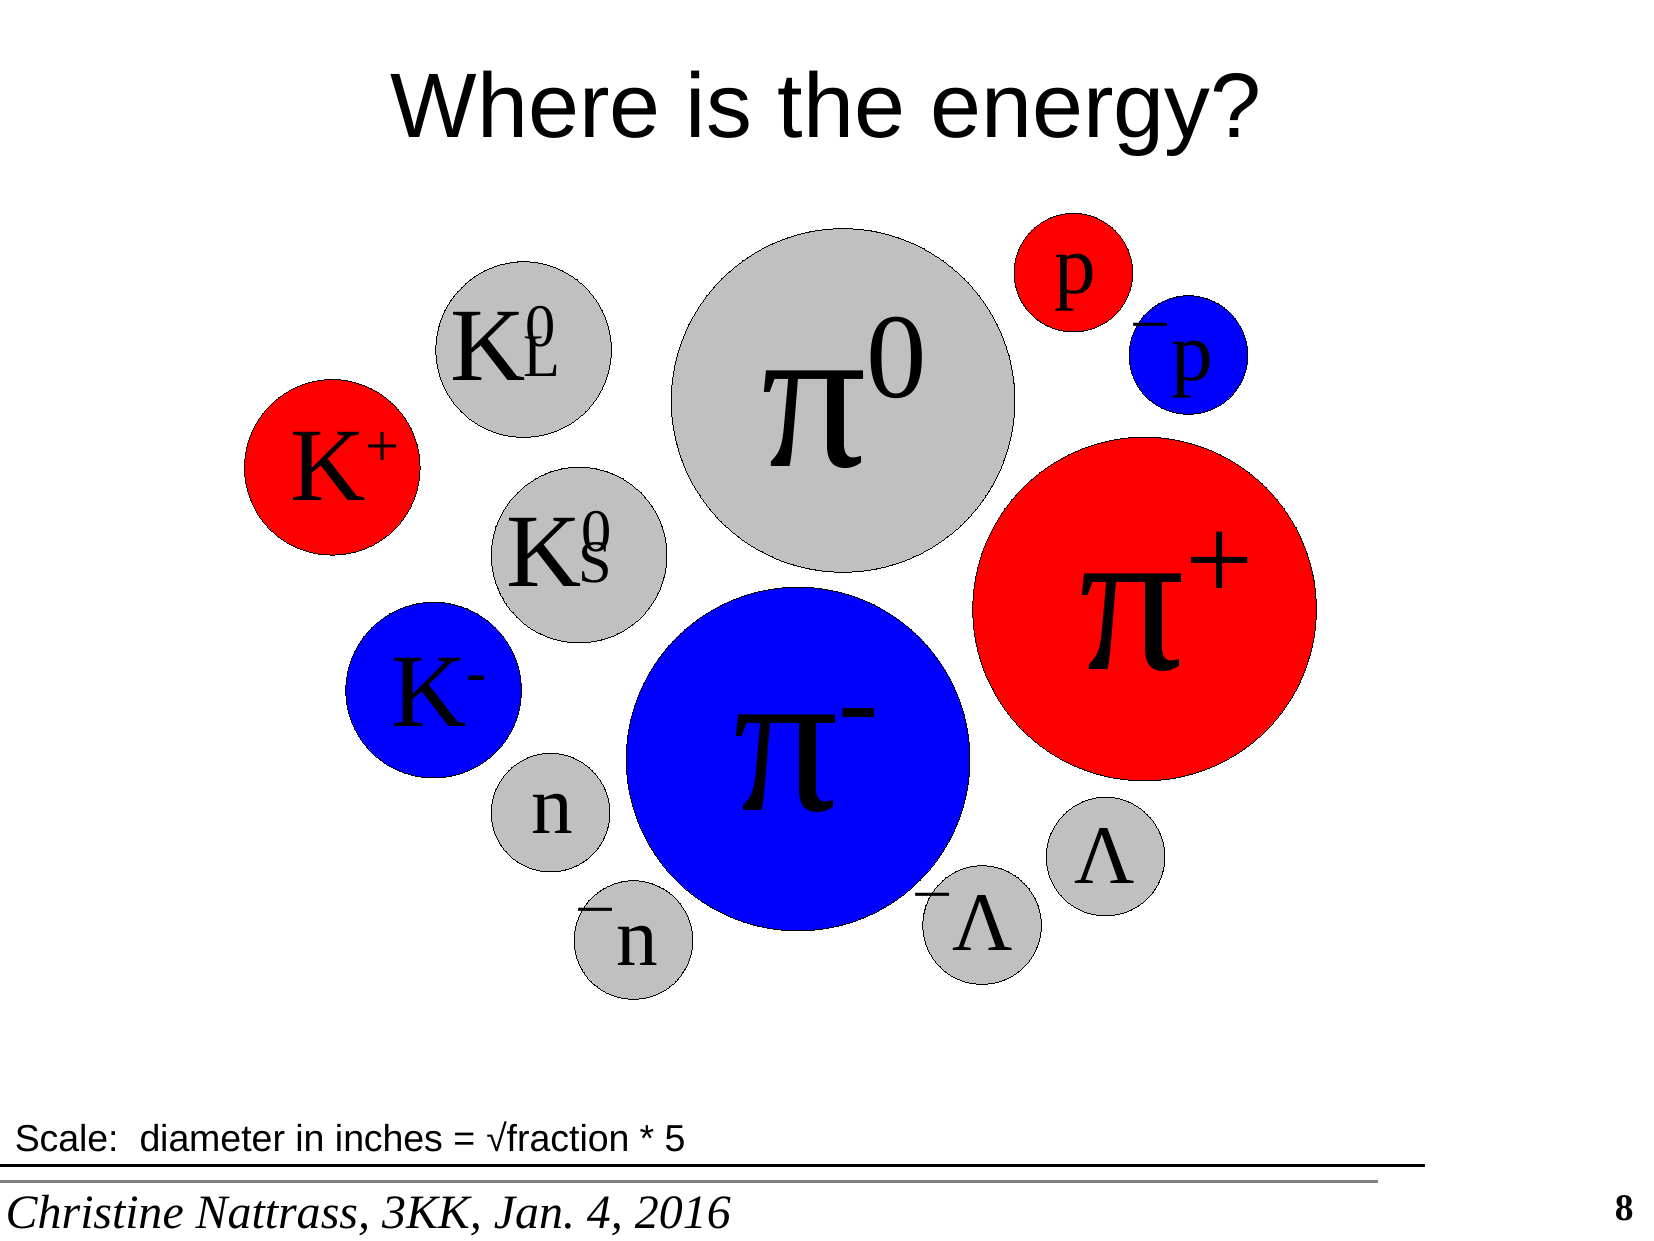

# Where is the energy?
p
π0
L
K0
`p
K+
π+
S
K0
π-
K-
n
Λ
`Λ
`n
Scale: diameter in inches = √fraction * 5